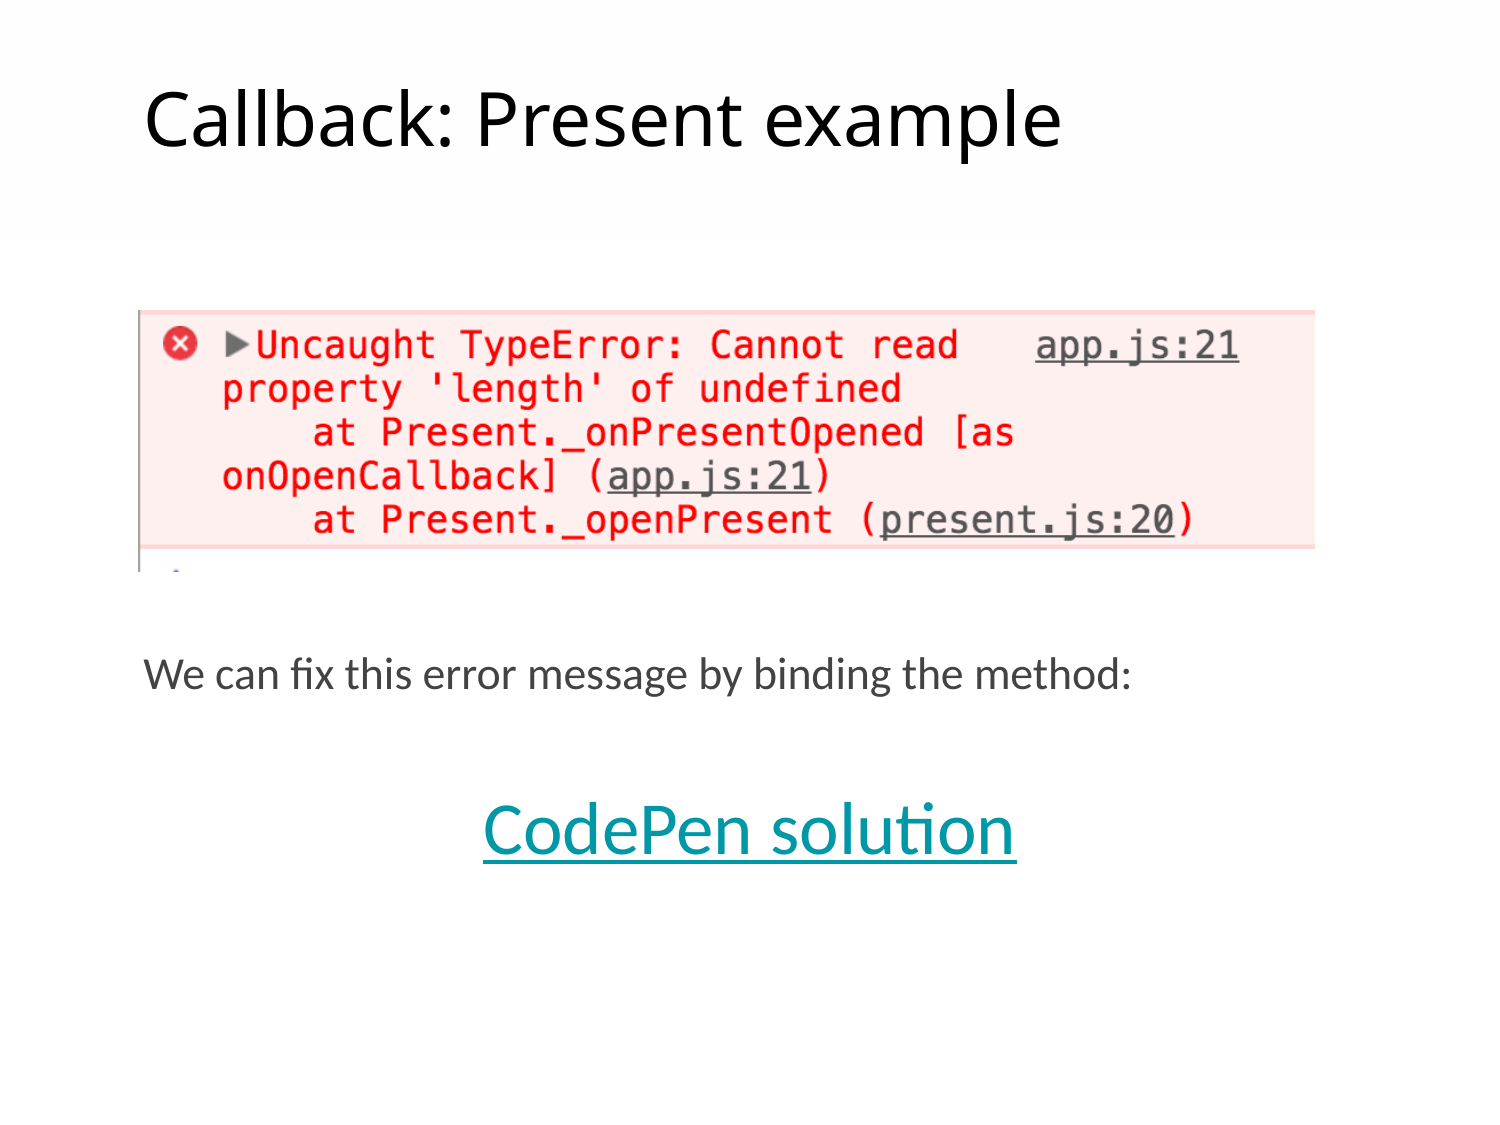

# Callback: Present example
We can fix this error message by binding the method:
CodePen solution